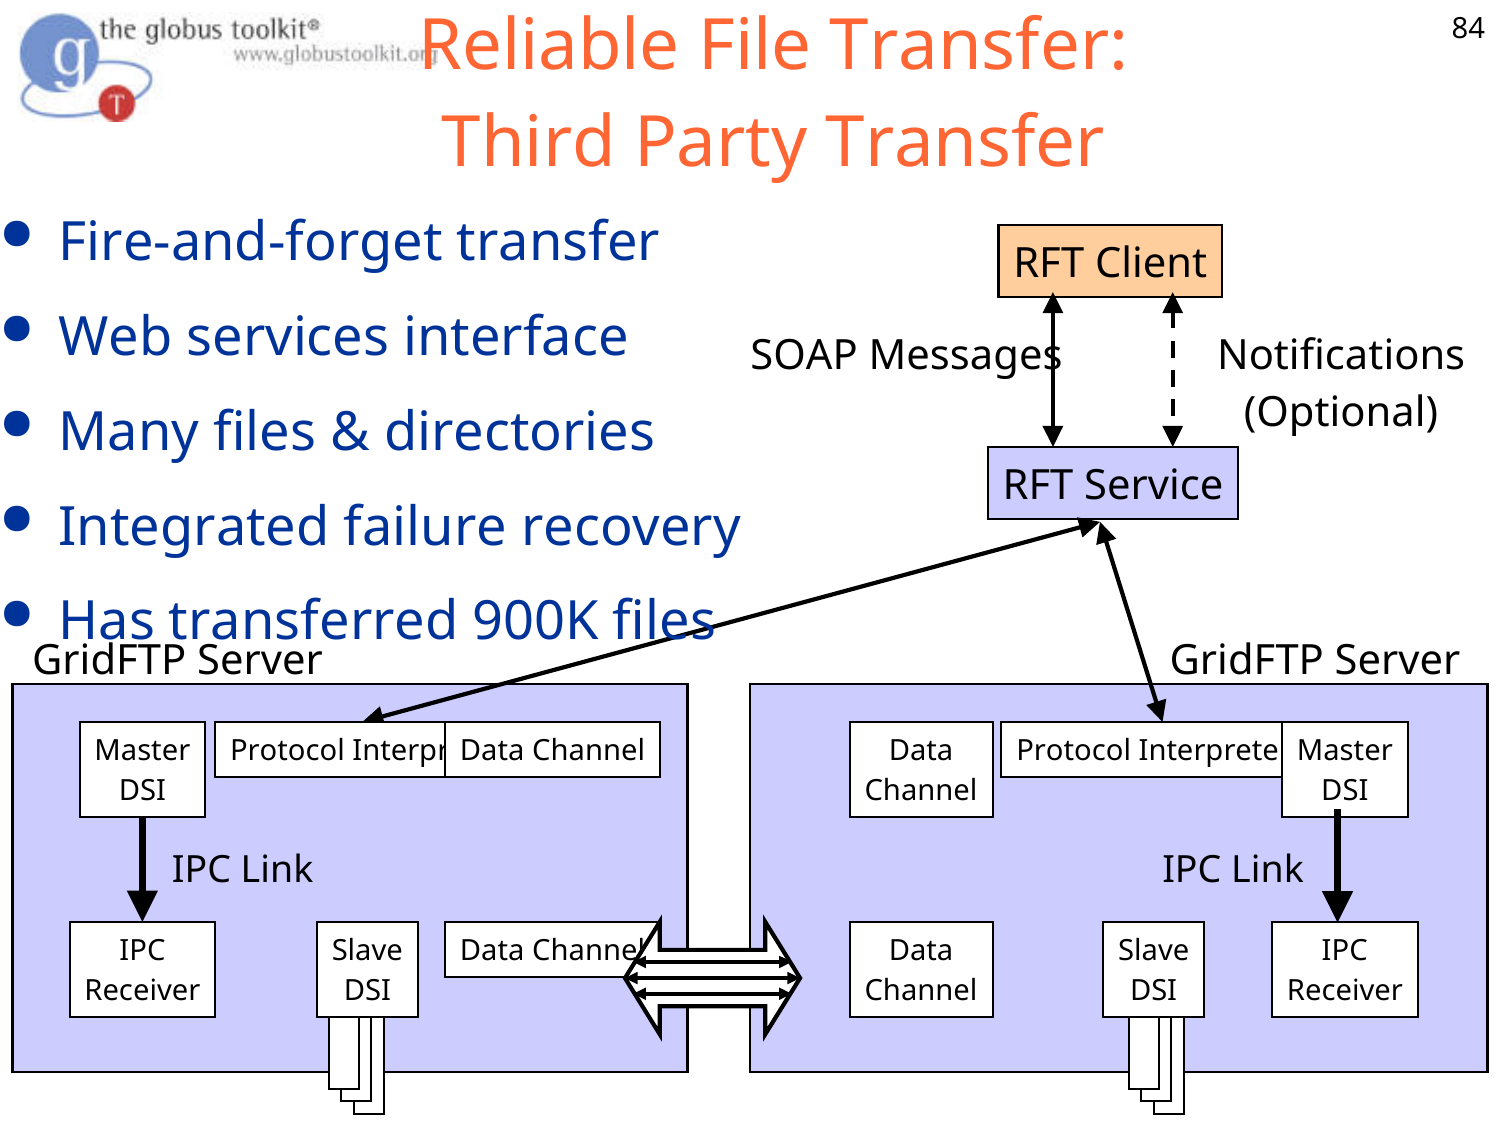

# Reliable File Transfer: Third Party Transfer
84
Fire-and-forget transfer
Web services interface
Many files & directories
Integrated failure recovery
Has transferred 900K files
RFT Client
SOAP Messages
Notifications
(Optional)
RFT Service
GridFTP Server
GridFTP Server
Master
DSI
Protocol Interpreter
Data Channel
IPC Link
IPC
Receiver
Slave
DSI
Data Channel
Data
Channel
Protocol Interpreter
Master
DSI
IPC Link
Data
Channel
Slave
DSI
IPC
Receiver